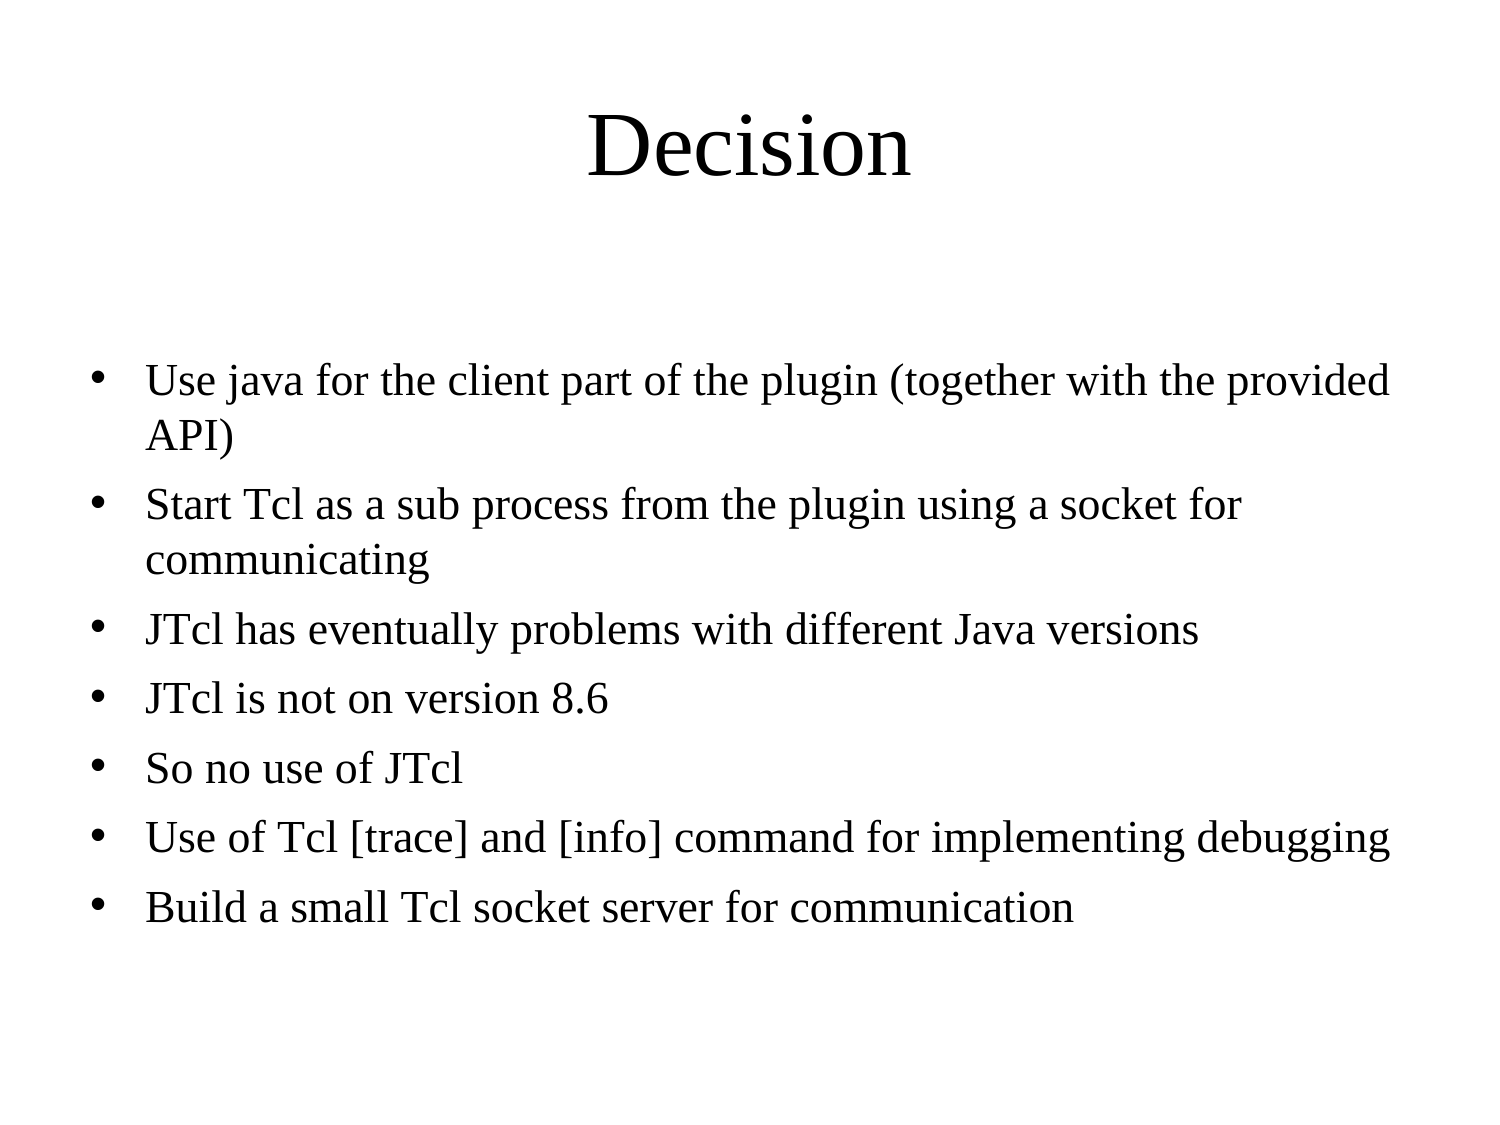

Decision
Use java for the client part of the plugin (together with the provided API)
Start Tcl as a sub process from the plugin using a socket for communicating
JTcl has eventually problems with different Java versions
JTcl is not on version 8.6
So no use of JTcl
Use of Tcl [trace] and [info] command for implementing debugging
Build a small Tcl socket server for communication